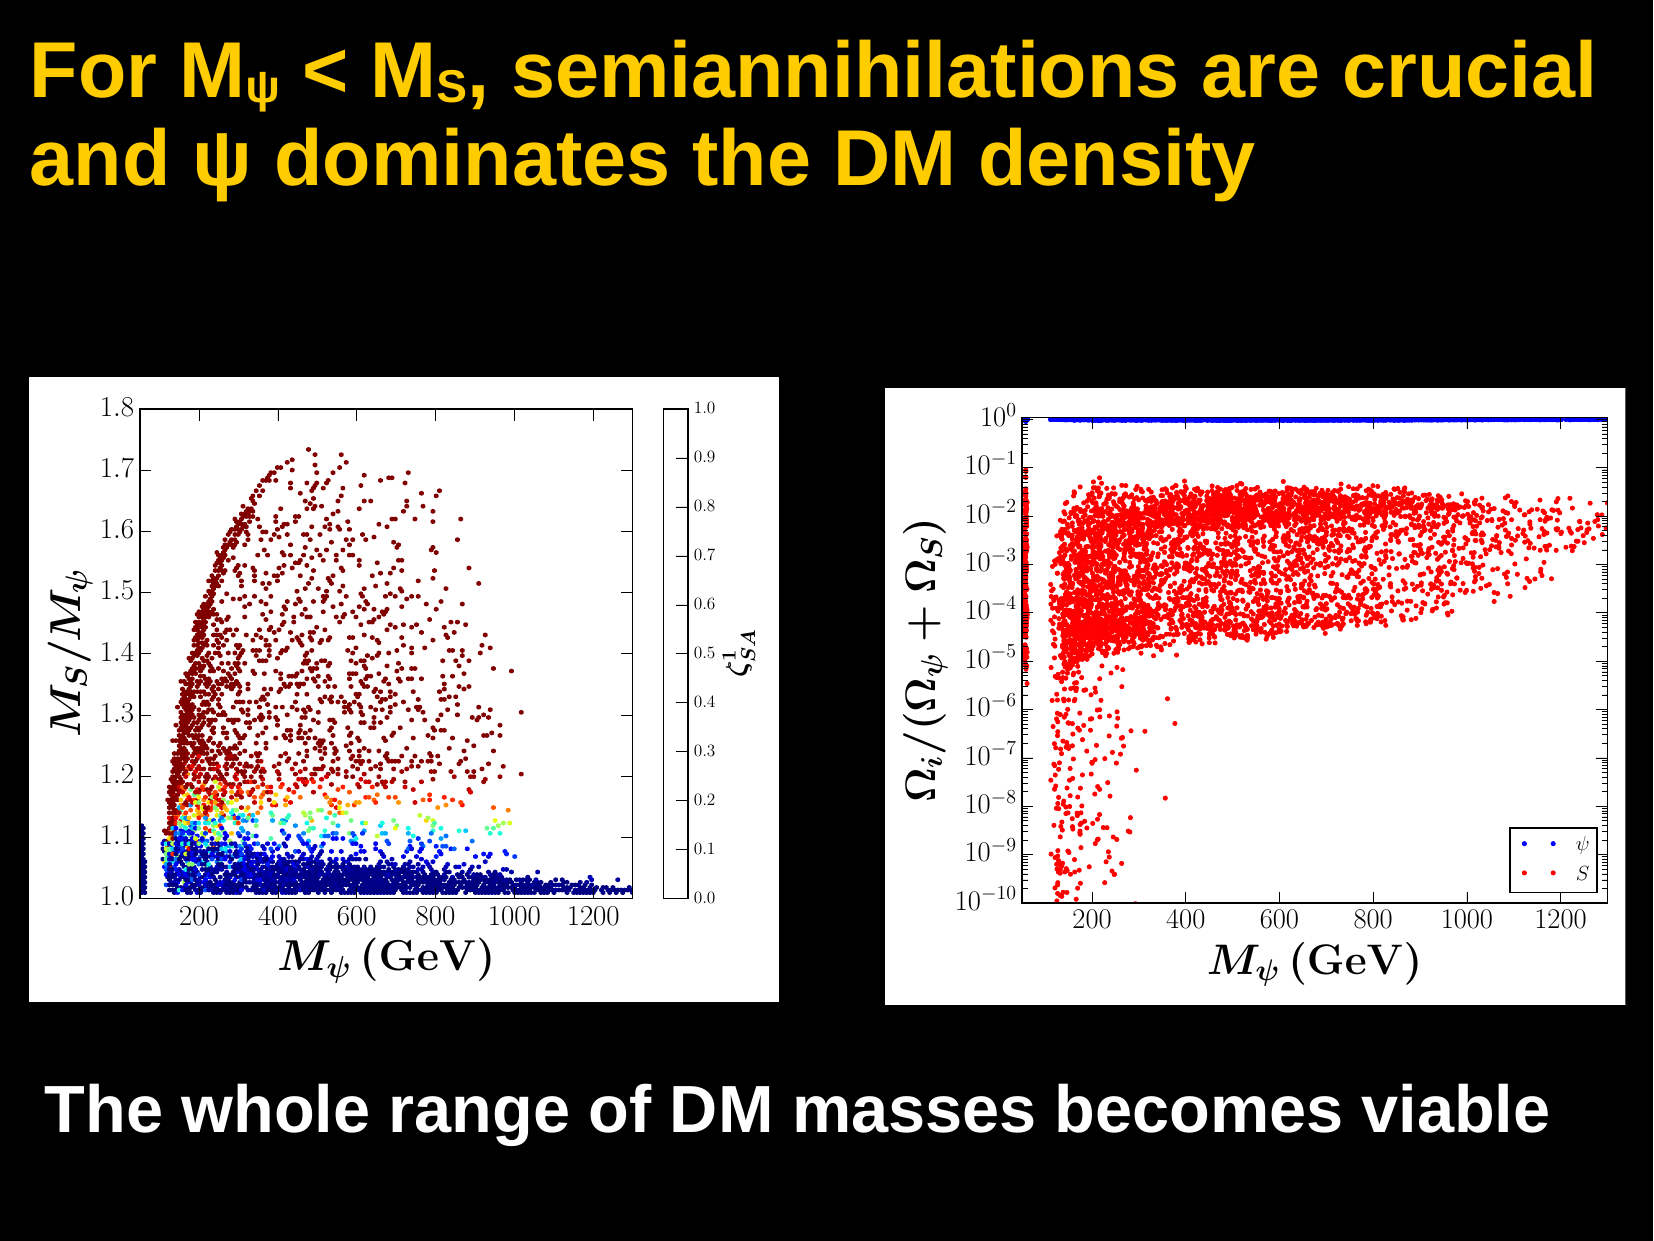

For Mψ < MS, semiannihilations are crucial and ψ dominates the DM density
The whole range of DM masses becomes viable